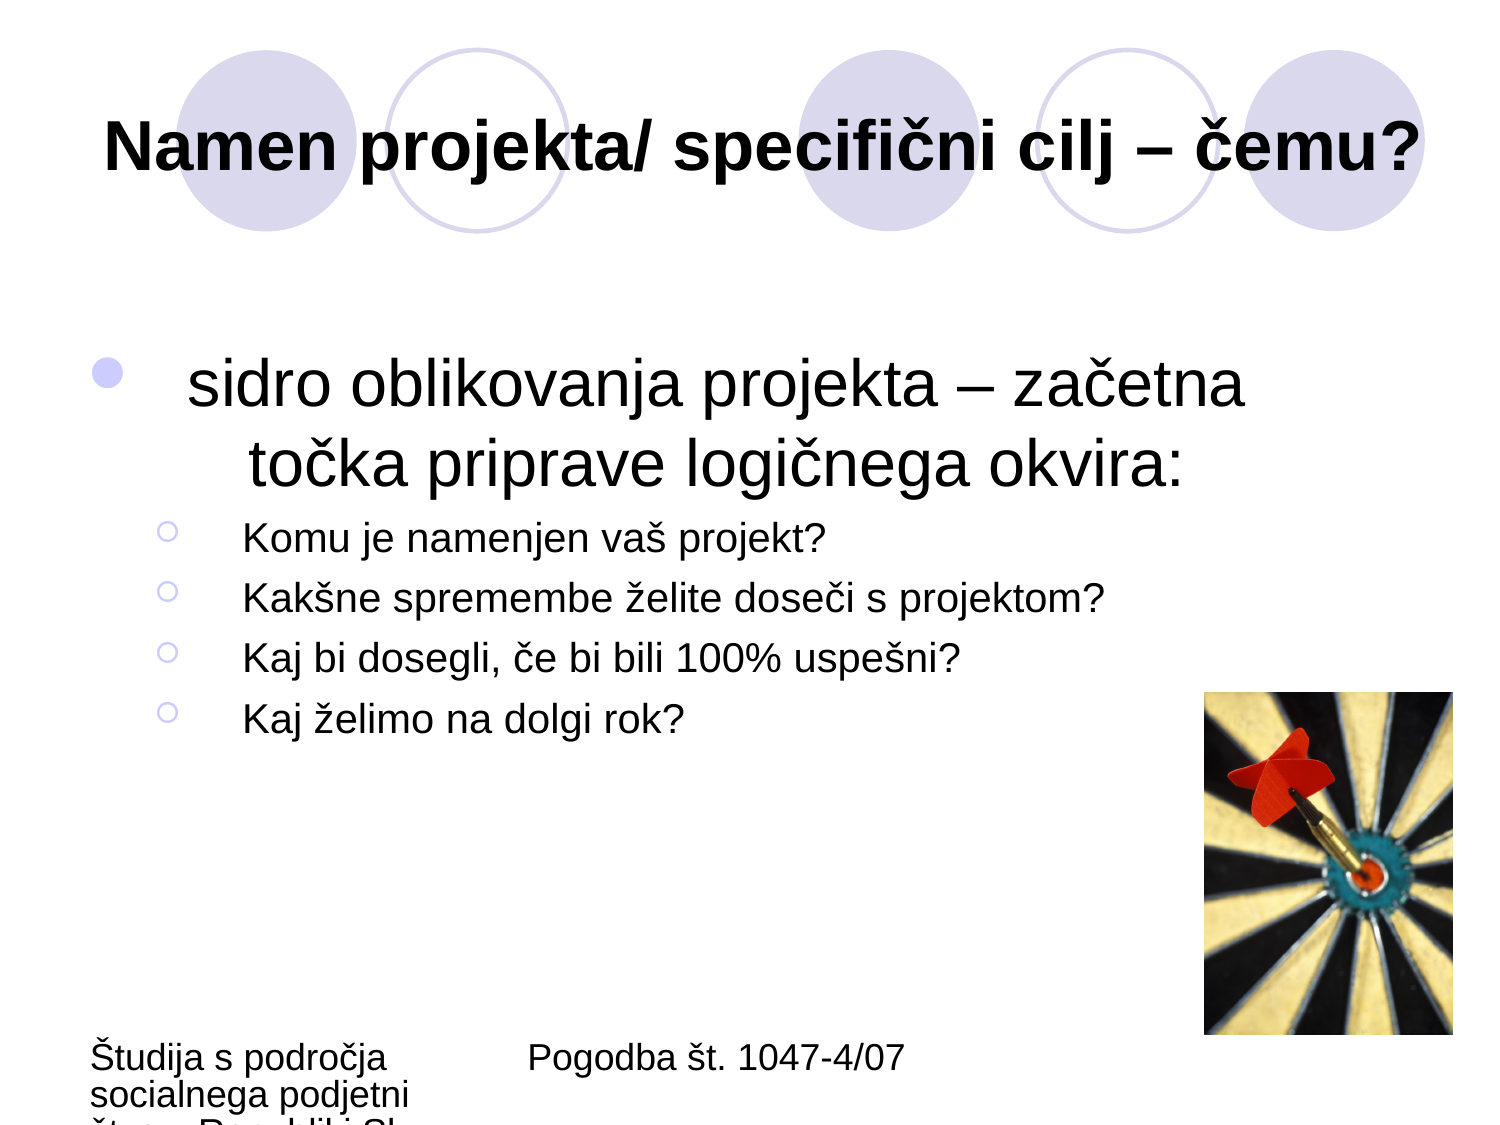

# Namen projekta/ specifični cilj – čemu?
sidro oblikovanja projekta – začetna točka priprave logičnega okvira:
Komu je namenjen vaš projekt?
Kakšne spremembe želite doseči s projektom?
Kaj bi dosegli, če bi bili 100% uspešni?
Kaj želimo na dolgi rok?
Študija s področja socialnega podjetništva v Republiki Sloveniji;
Pogodba št. 1047-4/07